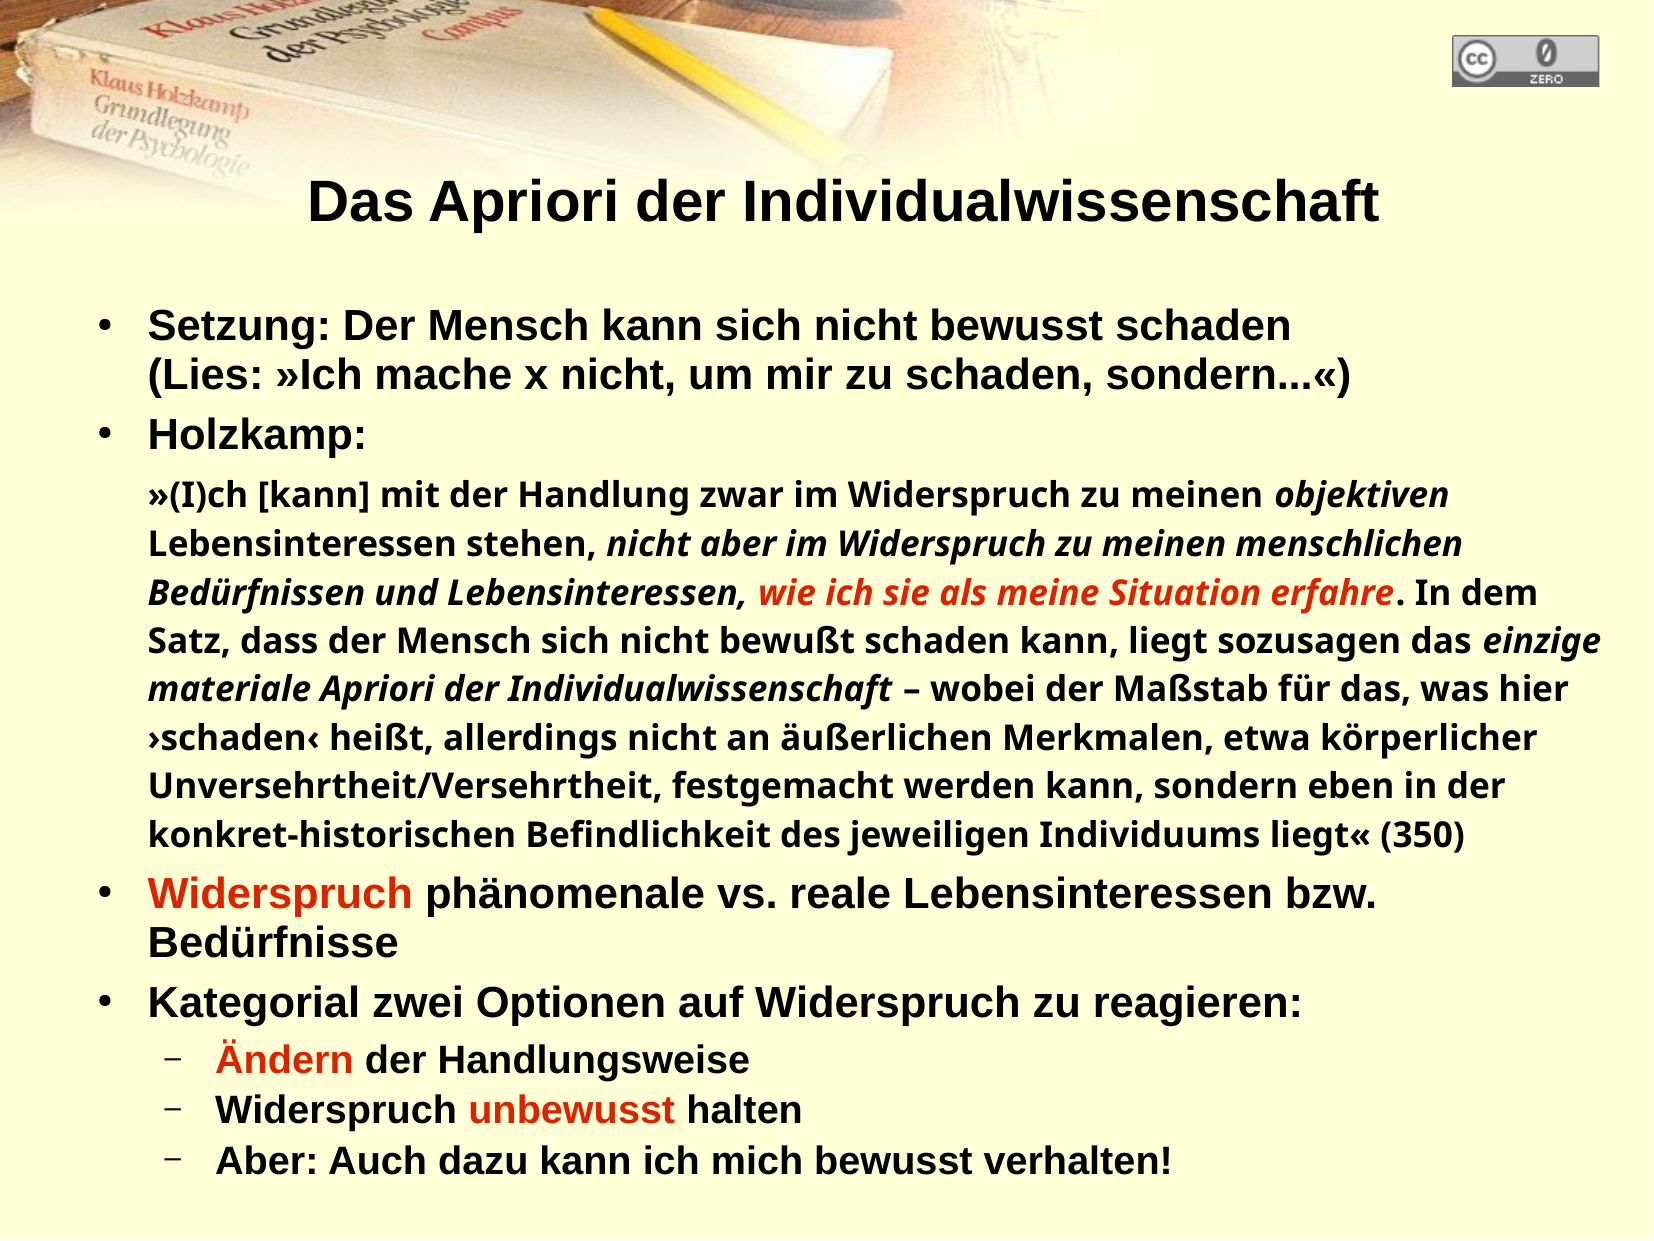

# Das Apriori der Individualwissenschaft
Setzung: Der Mensch kann sich nicht bewusst schaden
(Lies: »Ich mache x nicht, um mir zu schaden, sondern...«)
Holzkamp:
»(I)ch [kann] mit der Handlung zwar im Widerspruch zu meinen objektiven Lebensinteressen stehen, nicht aber im Widerspruch zu meinen menschlichen Bedürfnissen und Lebensinteressen, wie ich sie als meine Situation erfahre. In dem Satz, dass der Mensch sich nicht bewußt schaden kann, liegt sozusagen das einzige materiale Apriori der Individualwissenschaft – wobei der Maßstab für das, was hier ›schaden‹ heißt, allerdings nicht an äußerlichen Merkmalen, etwa körperlicher Unversehrtheit/Versehrtheit, festgemacht werden kann, sondern eben in der konkret-historischen Befindlichkeit des jeweiligen Individuums liegt« (350)
Widerspruch phänomenale vs. reale Lebensinteressen bzw. Bedürfnisse
Kategorial zwei Optionen auf Widerspruch zu reagieren:
Ändern der Handlungsweise
Widerspruch unbewusst halten
Aber: Auch dazu kann ich mich bewusst verhalten!